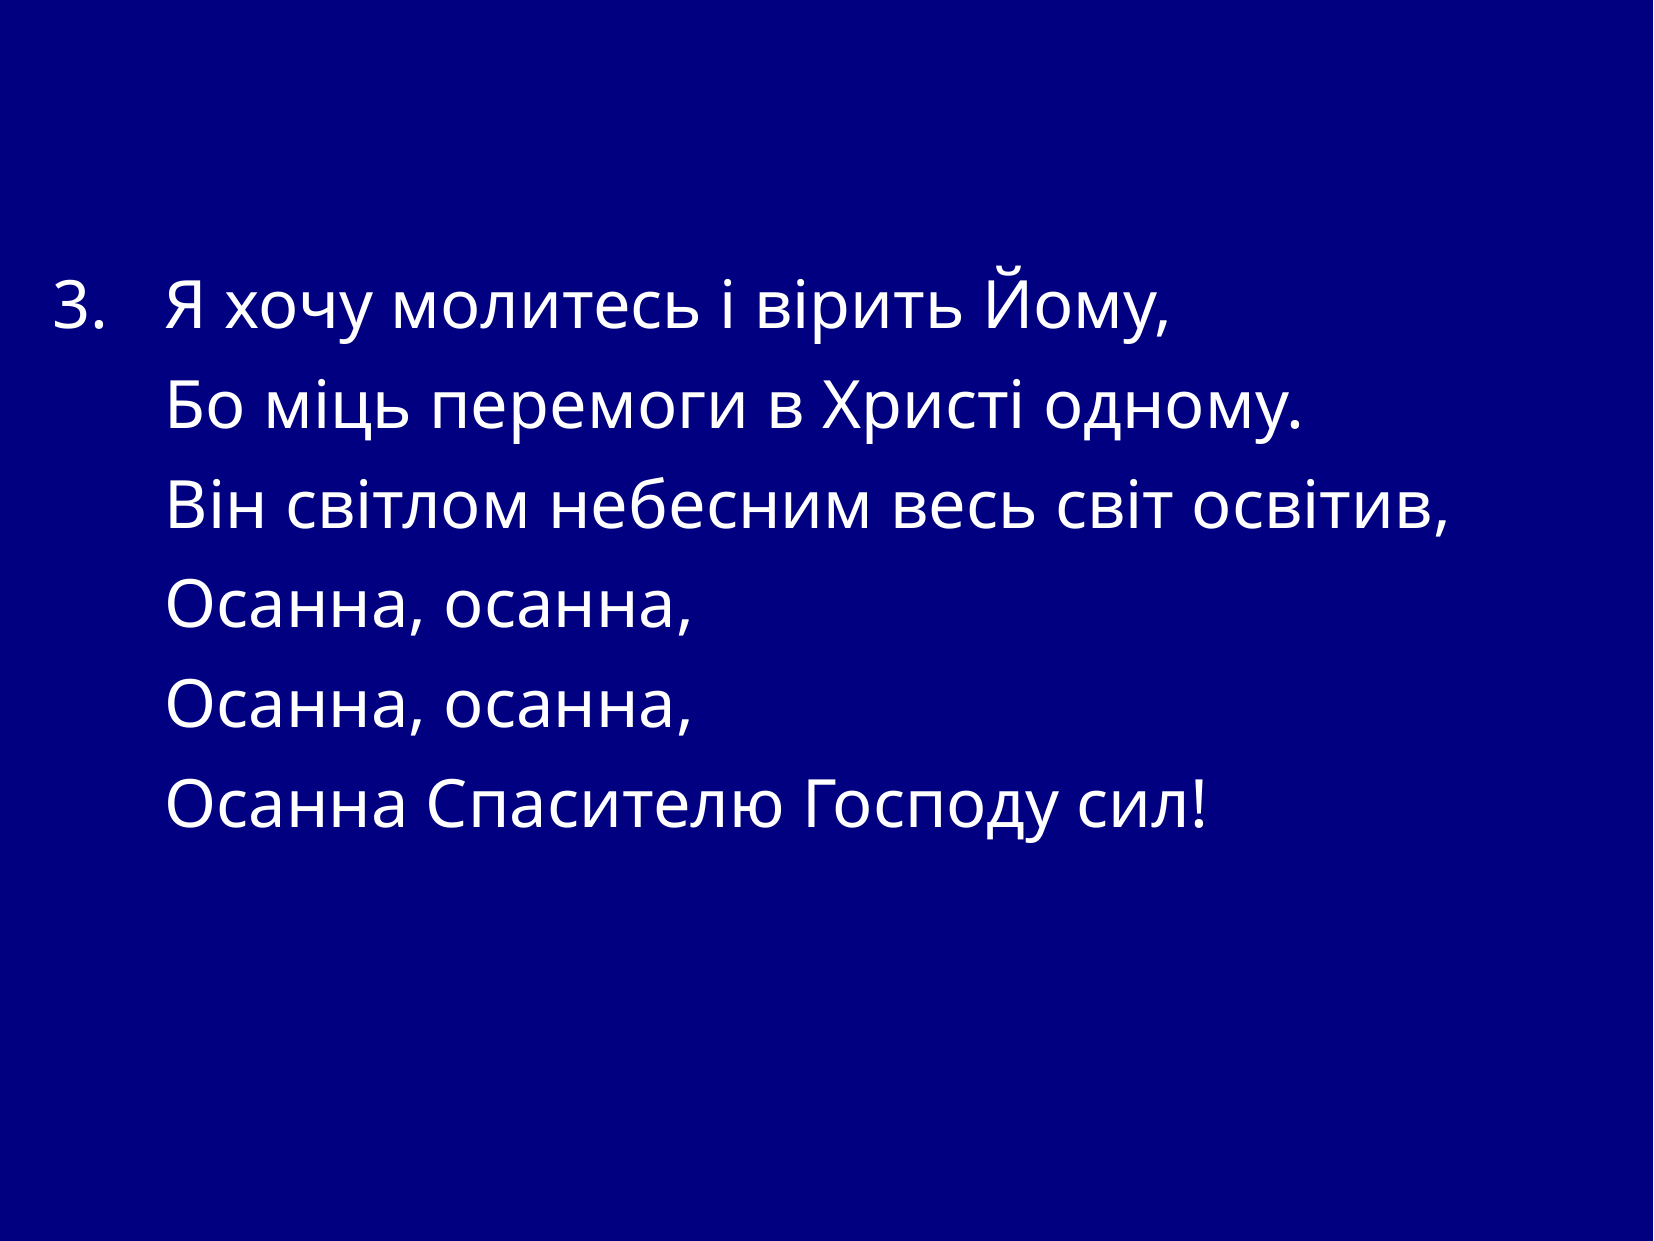

3.	Я хочу молитесь і вірить Йому,
	Бо міць перемоги в Христі одному.
	Він світлом небесним весь світ освітив,
	Осанна, осанна,
	Осанна, осанна,
	Осанна Спасителю Господу сил!